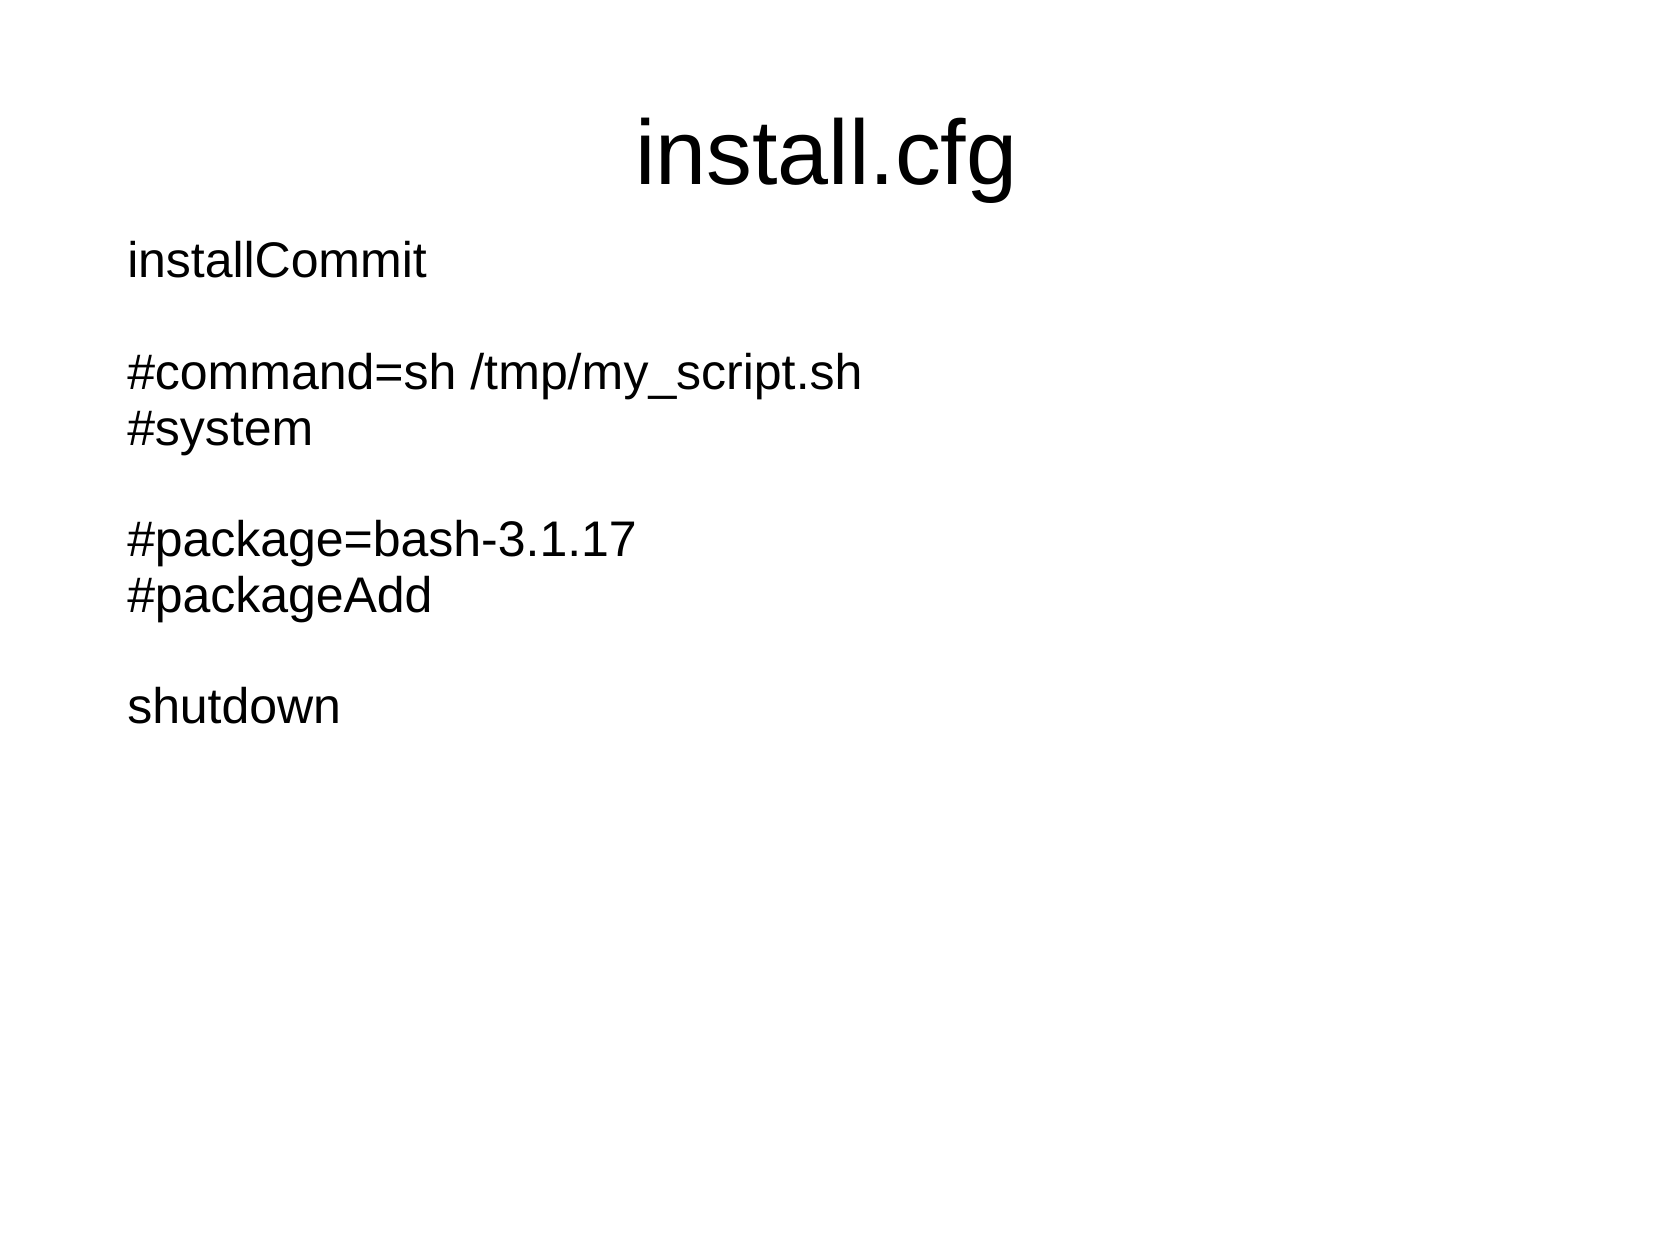

# install.cfg
| installCommit #command=sh /tmp/my\_script.sh #system #package=bash-3.1.17 #packageAdd shutdown |
| --- |